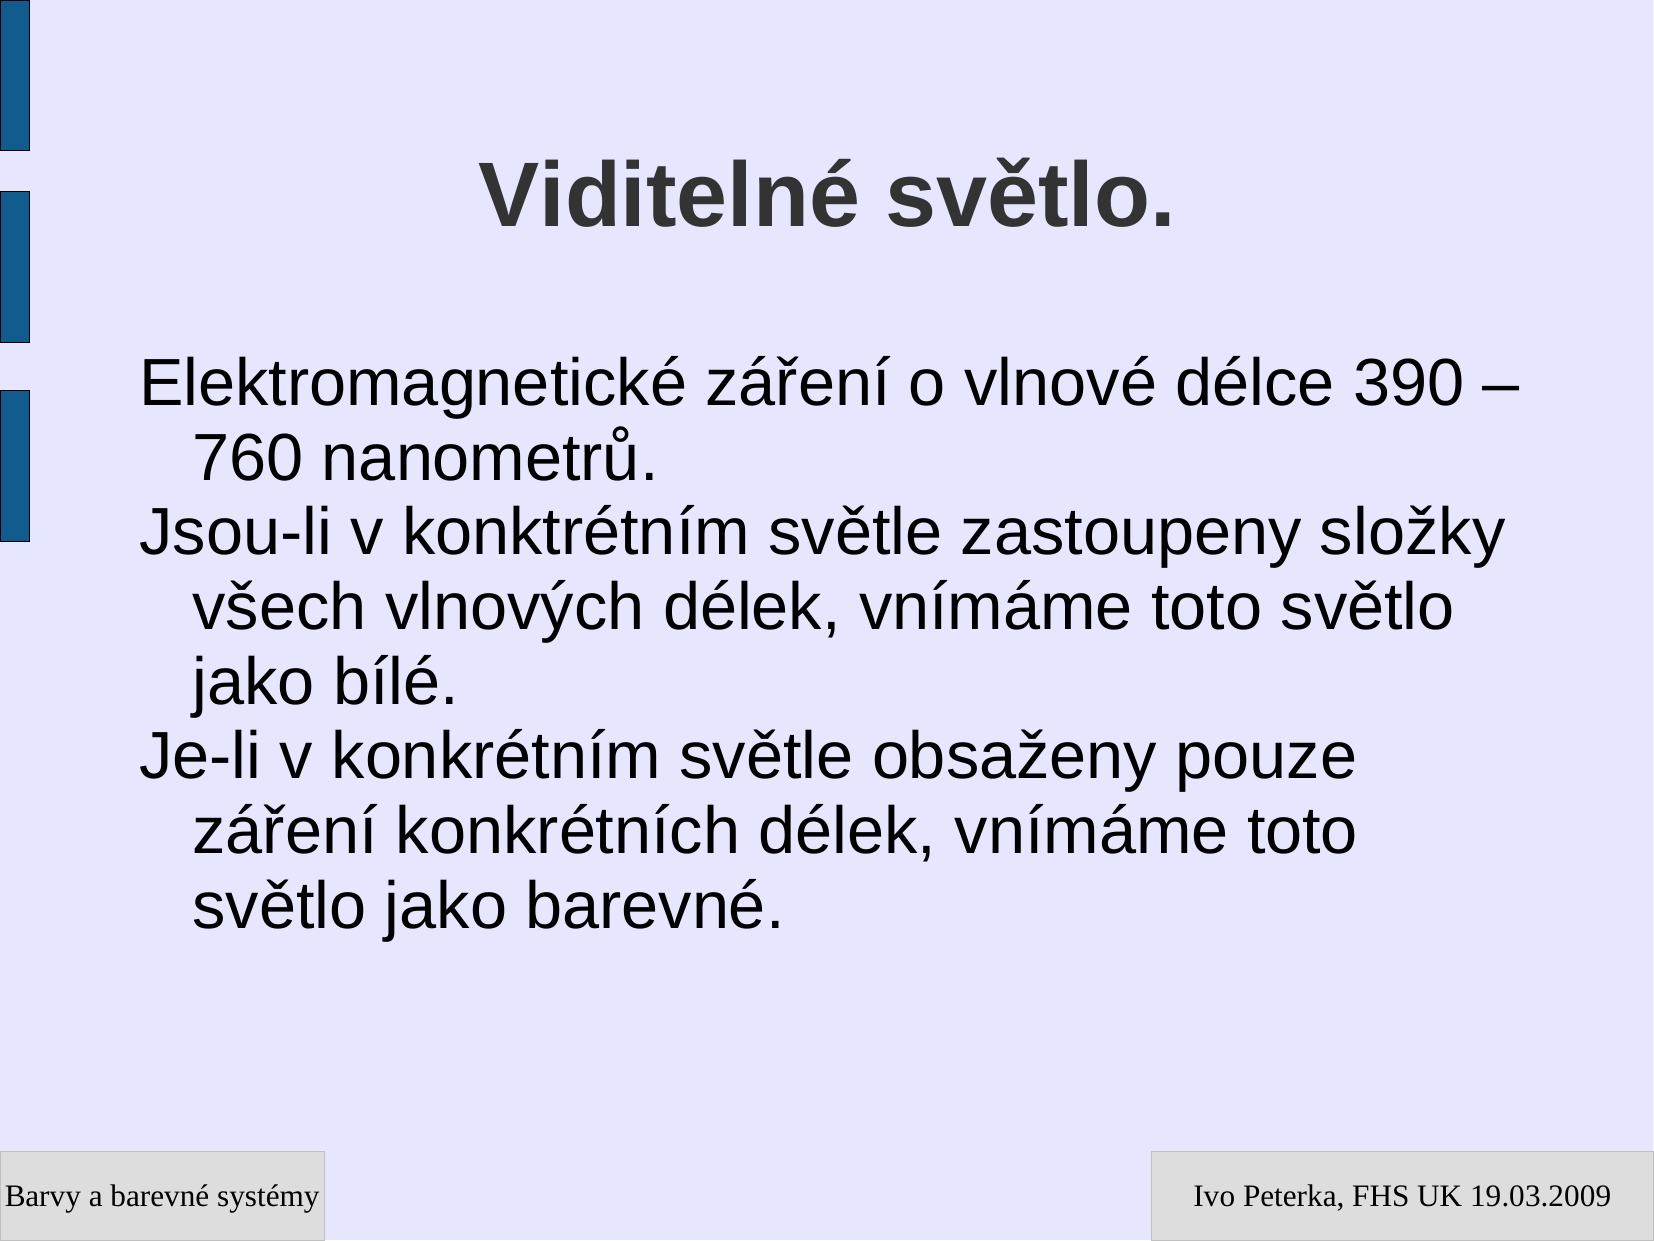

# Viditelné světlo.
Elektromagnetické záření o vlnové délce 390 – 760 nanometrů.
Jsou-li v konktrétním světle zastoupeny složky všech vlnových délek, vnímáme toto světlo jako bílé.
Je-li v konkrétním světle obsaženy pouze záření konkrétních délek, vnímáme toto světlo jako barevné.